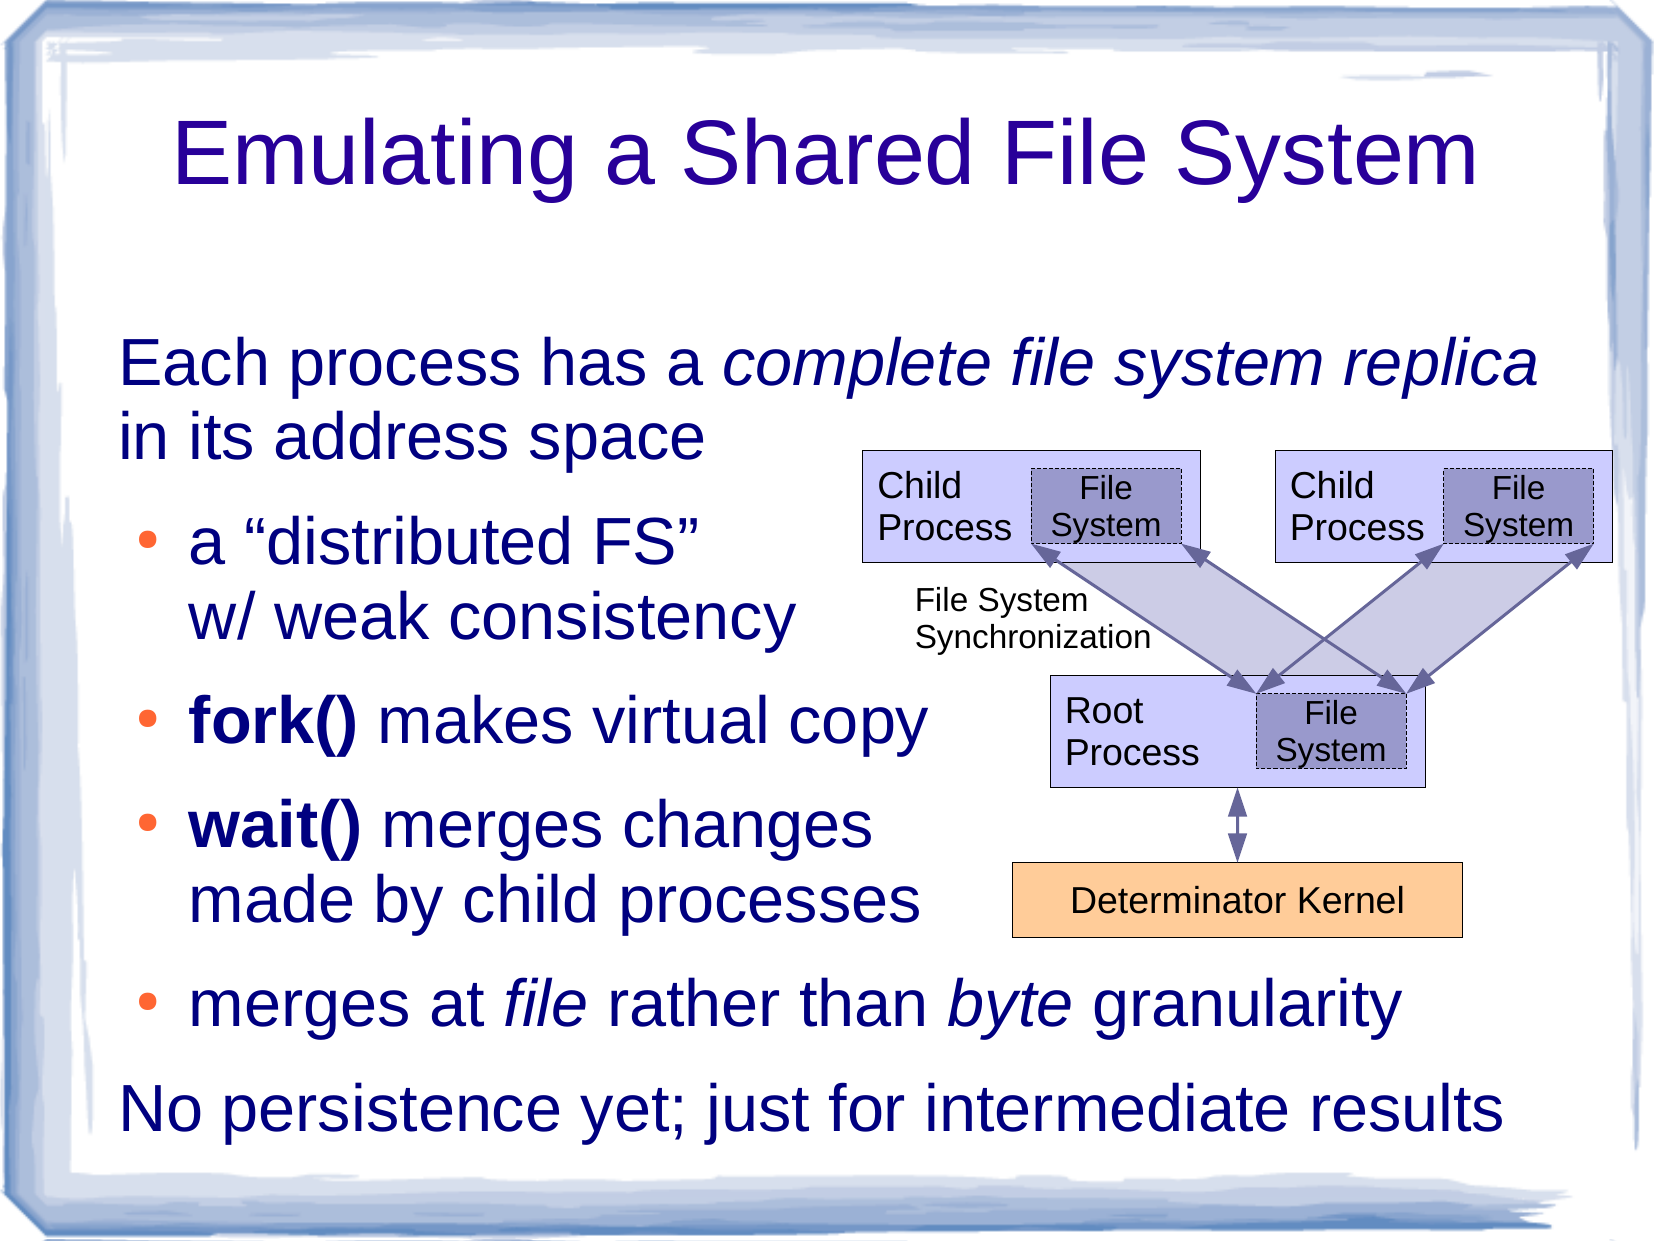

# Emulating a Shared File System
Each process has a complete file system replica
in its address space
a “distributed FS”
w/ weak consistency
fork() makes virtual copy
wait() merges changes
made by child processes
merges at file rather than byte granularity
No persistence yet; just for intermediate results
Child
Process
Child
Process
File
System
File
System
File System
Synchronization
Root
Process
File
System
Determinator Kernel